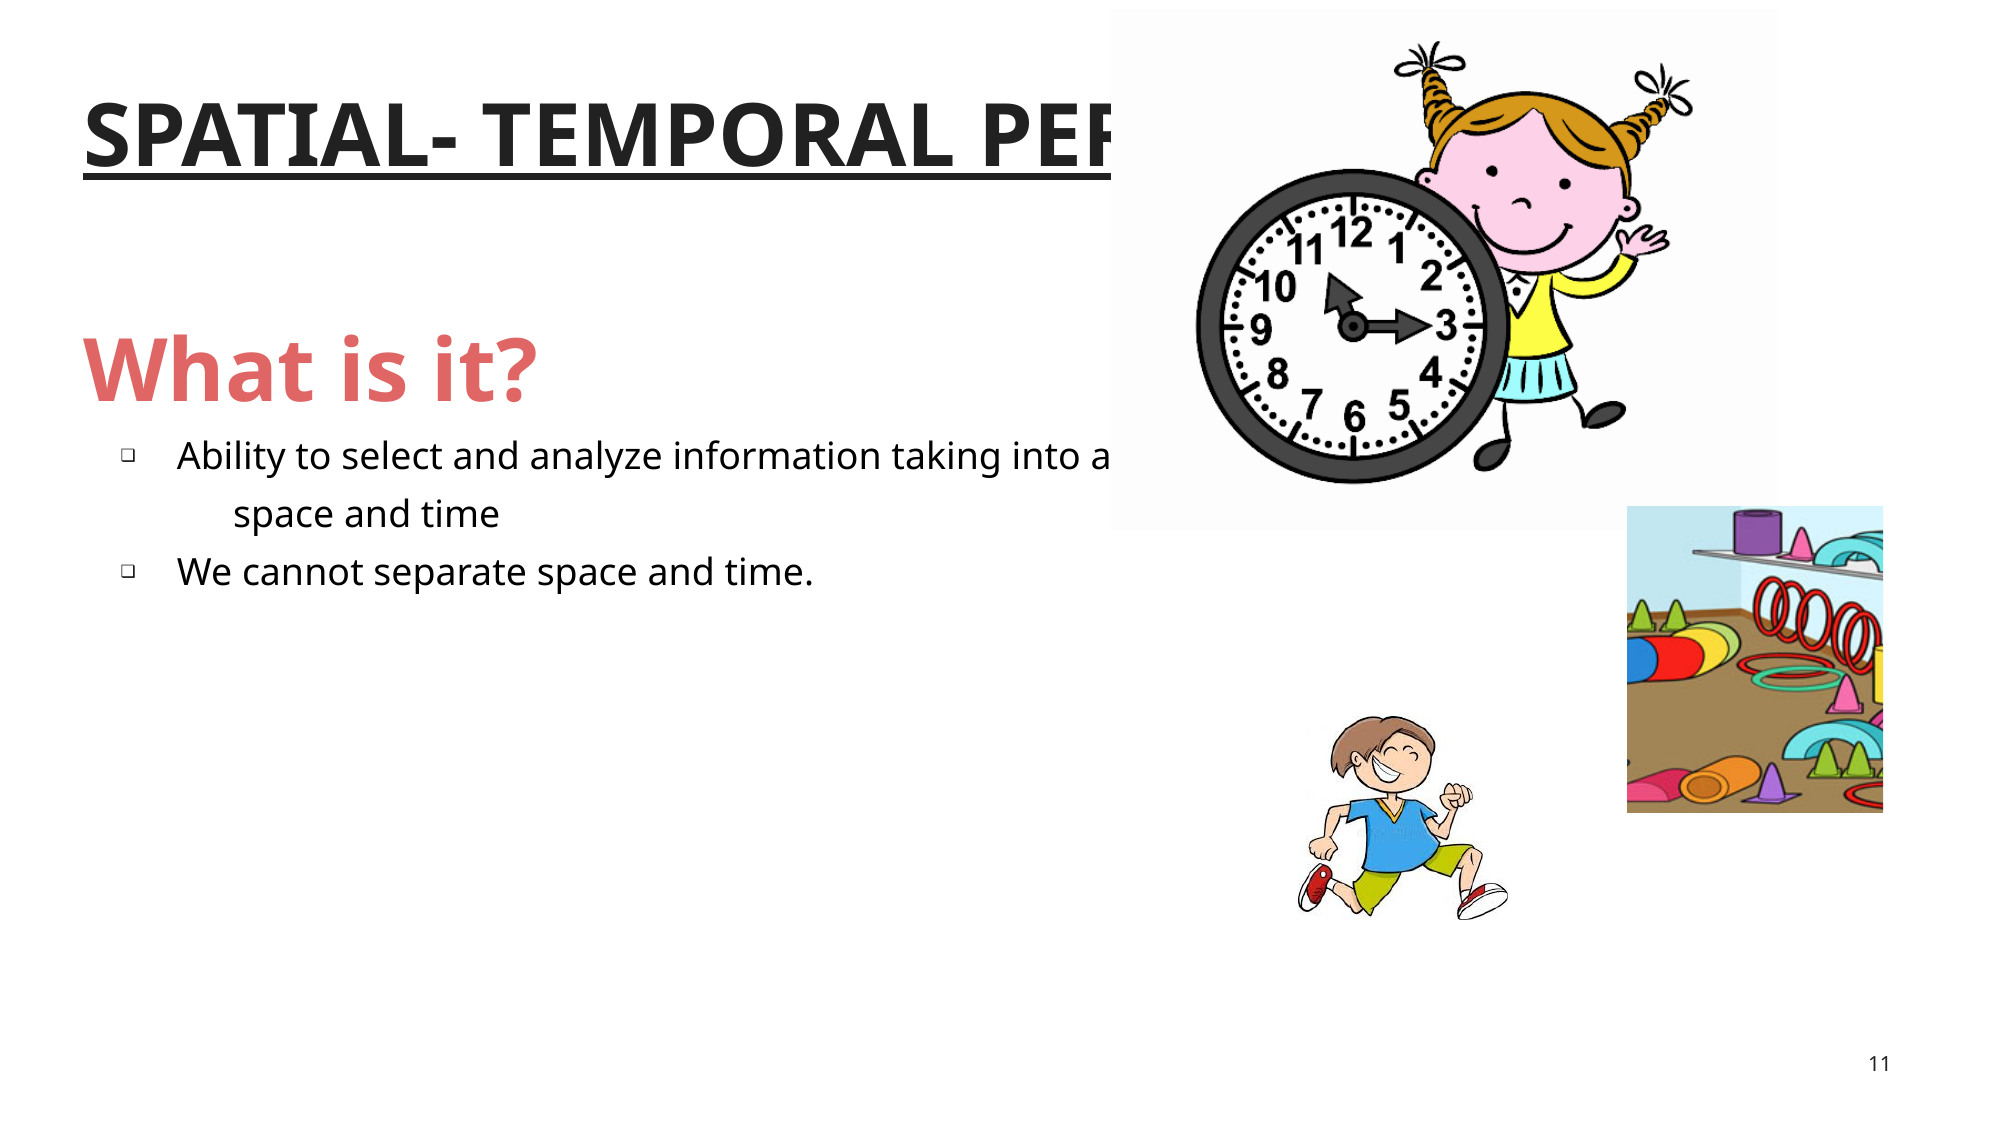

SPATIAL- TEMPORAL PERCEPTION
What is it?
Ability to select and analyze information taking into account space and time
We cannot separate space and time.
11